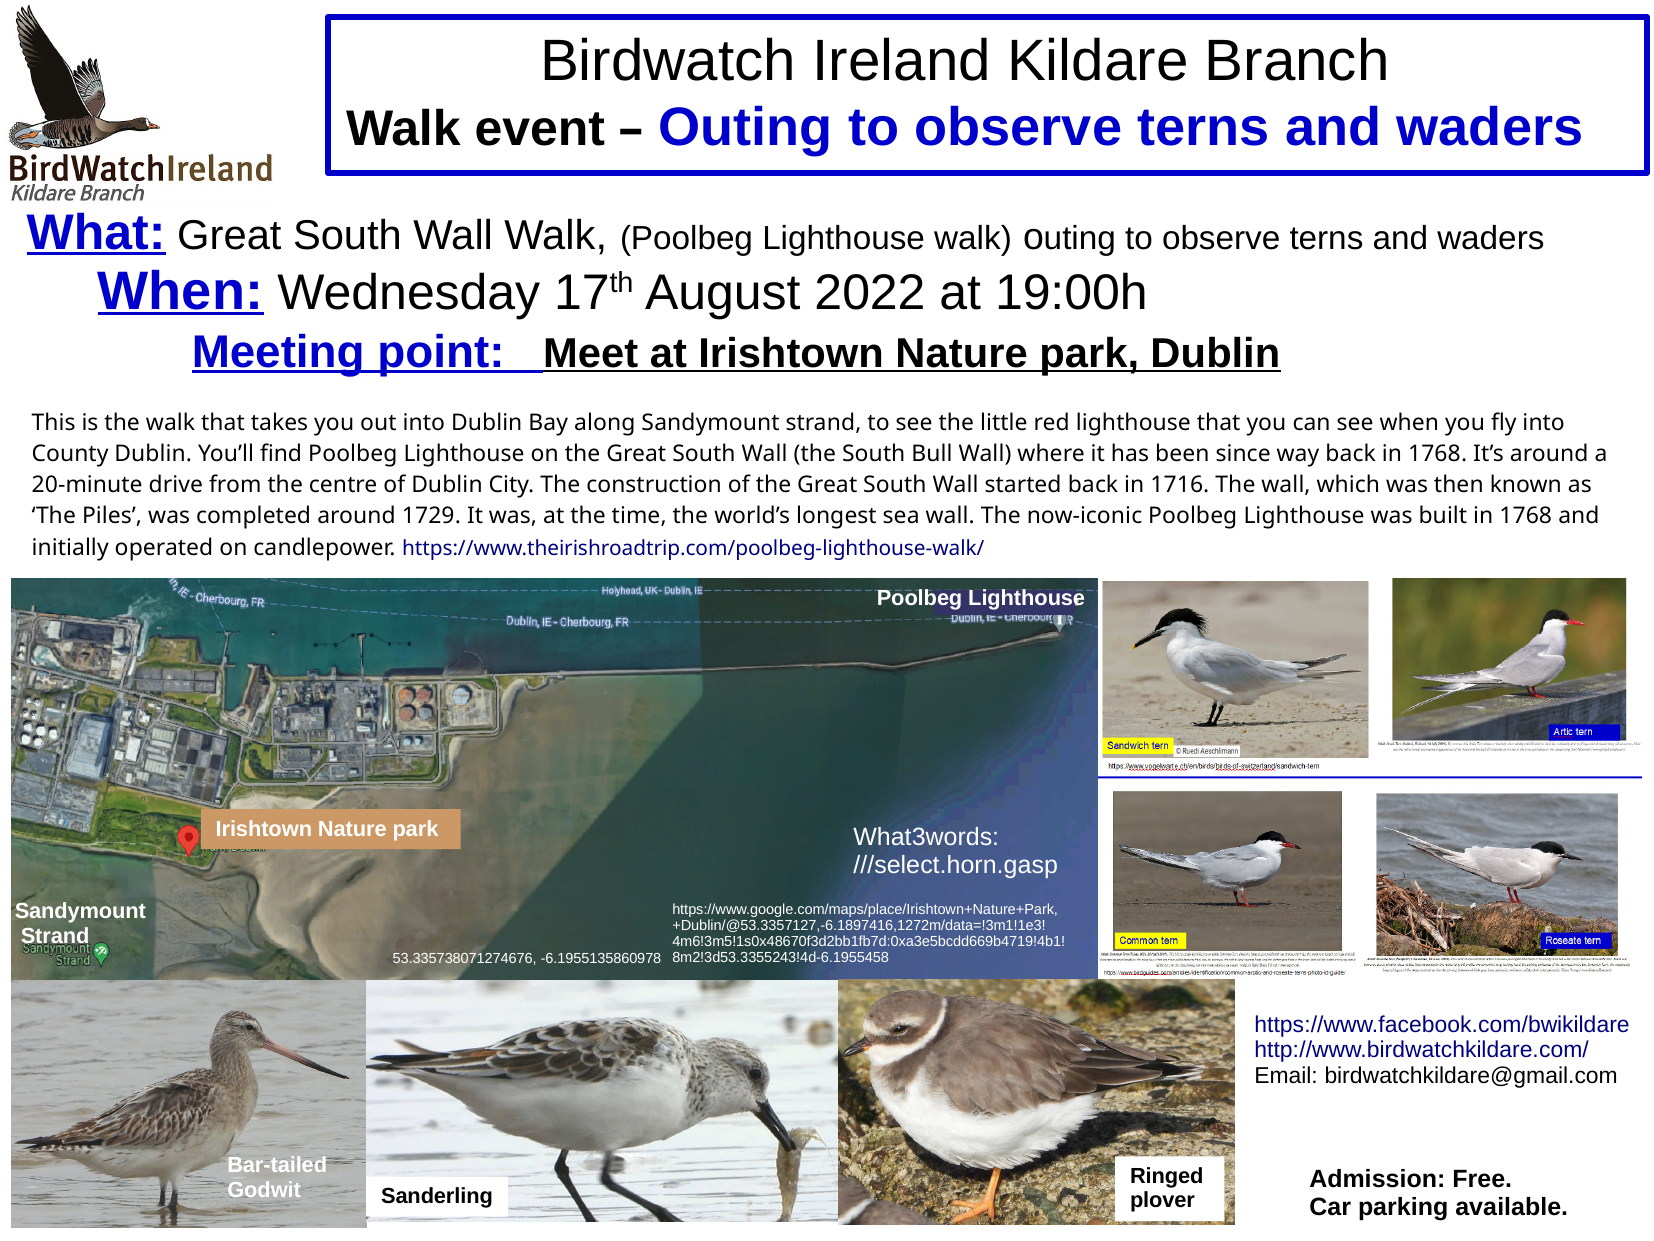

Birdwatch Ireland Kildare Branch
Walk event – Outing to observe terns and waders
What: Great South Wall Walk, (Poolbeg Lighthouse walk) outing to observe terns and waders
When: Wednesday 17th August 2022 at 19:00h
Meeting point: Meet at Irishtown Nature park, Dublin
This is the walk that takes you out into Dublin Bay along Sandymount strand, to see the little red lighthouse that you can see when you fly into County Dublin. You’ll find Poolbeg Lighthouse on the Great South Wall (the South Bull Wall) where it has been since way back in 1768. It’s around a 20-minute drive from the centre of Dublin City. The construction of the Great South Wall started back in 1716. The wall, which was then known as ‘The Piles’, was completed around 1729. It was, at the time, the world’s longest sea wall. The now-iconic Poolbeg Lighthouse was built in 1768 and initially operated on candlepower. https://www.theirishroadtrip.com/poolbeg-lighthouse-walk/
Poolbeg Lighthouse
Irishtown Nature park
What3words:
///select.horn.gasp
Bob
Foyle
Sandymount
 Strand
https://www.google.com/maps/place/Irishtown+Nature+Park,+Dublin/@53.3357127,-6.1897416,1272m/data=!3m1!1e3!4m6!3m5!1s0x48670f3d2bb1fb7d:0xa3e5bcdd669b4719!4b1!8m2!3d53.3355243!4d-6.1955458
53.335738071274676, -6.1955135860978
https://www.facebook.com/bwikildare
http://www.birdwatchkildare.com/
Email: birdwatchkildare@gmail.com
Bar-tailed
Godwit
Photo: Neil Bourke
Grasshopper warbler
Ringed
plover
Admission: Free.
Car parking available.
Sanderling